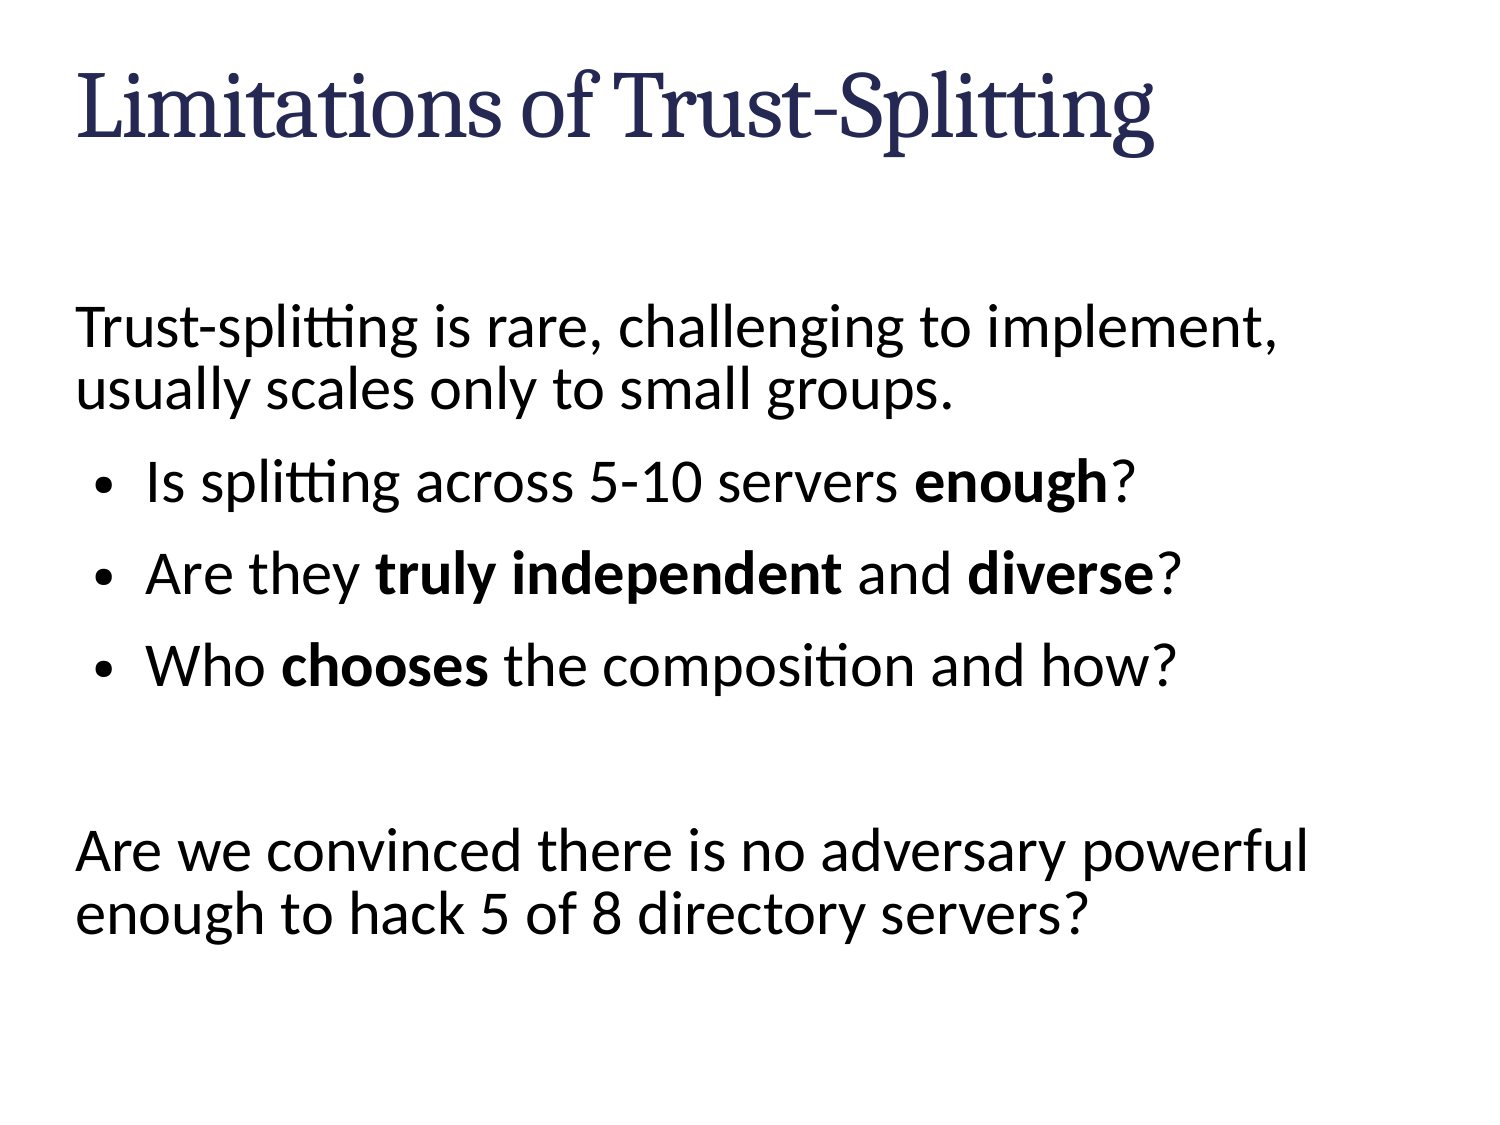

# Limitations of Trust-Splitting
Trust-splitting is rare, challenging to implement,
usually scales only to small groups.
Is splitting across 5-10 servers enough?
Are they truly independent and diverse?
Who chooses the composition and how?
Are we convinced there is no adversary powerful enough to hack 5 of 8 directory servers?